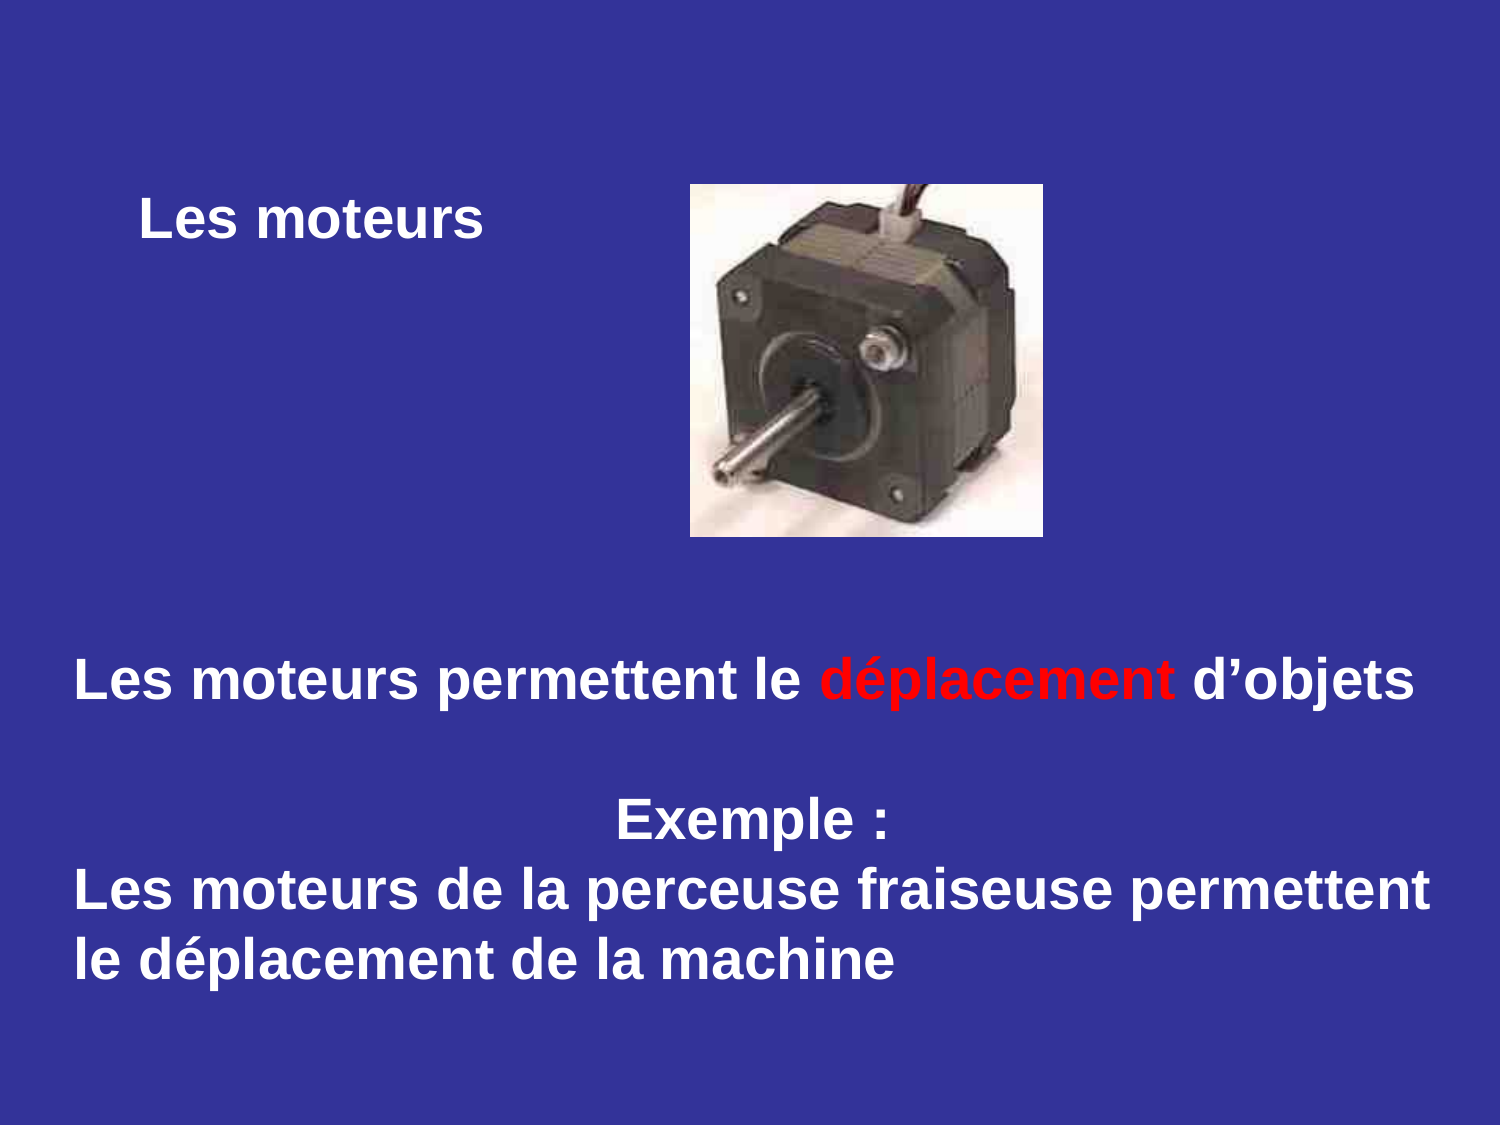

Les moteurs
Les moteurs permettent le déplacement d’objets
Exemple :
Les moteurs de la perceuse fraiseuse permettent le déplacement de la machine